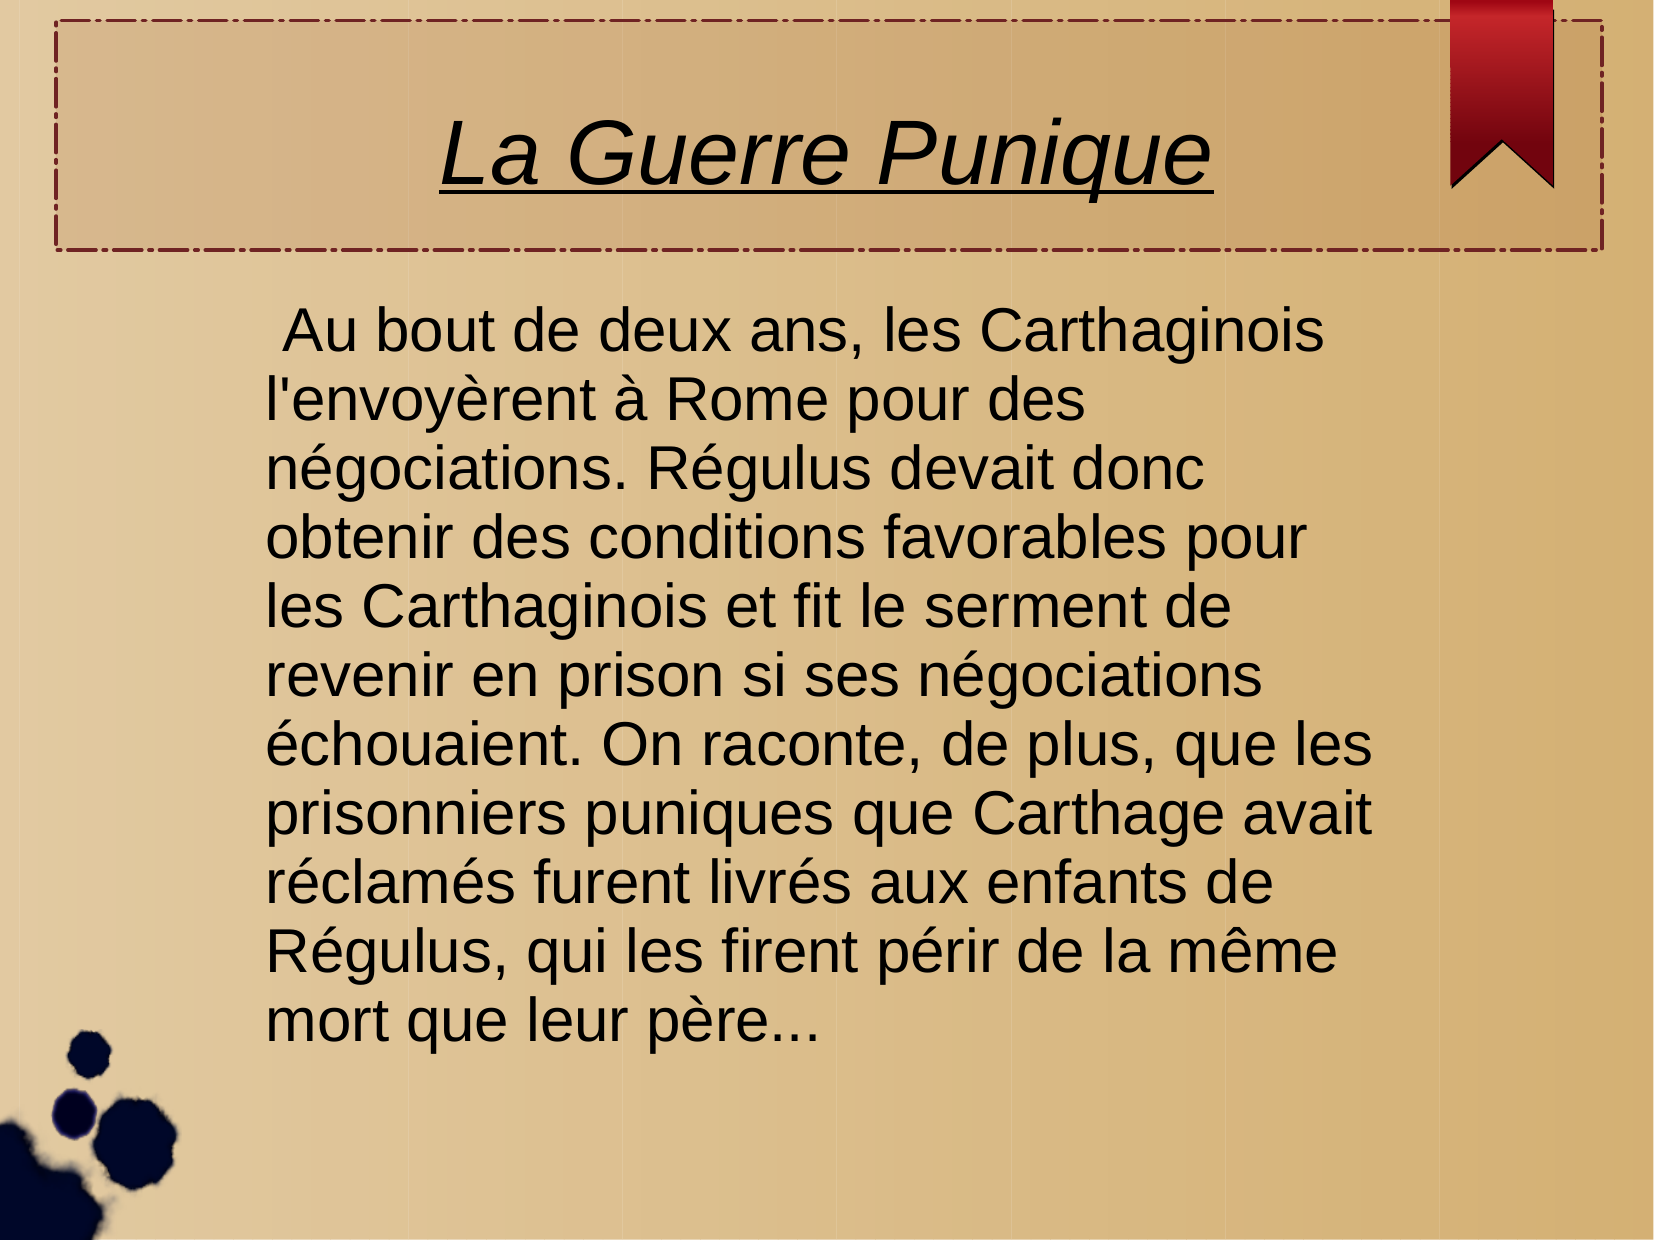

# La Guerre Punique
 Au bout de deux ans, les Carthaginois l'envoyèrent à Rome pour des négociations. Régulus devait donc obtenir des conditions favorables pour les Carthaginois et fit le serment de revenir en prison si ses négociations échouaient. On raconte, de plus, que les prisonniers puniques que Carthage avait réclamés furent livrés aux enfants de Régulus, qui les firent périr de la même mort que leur père...